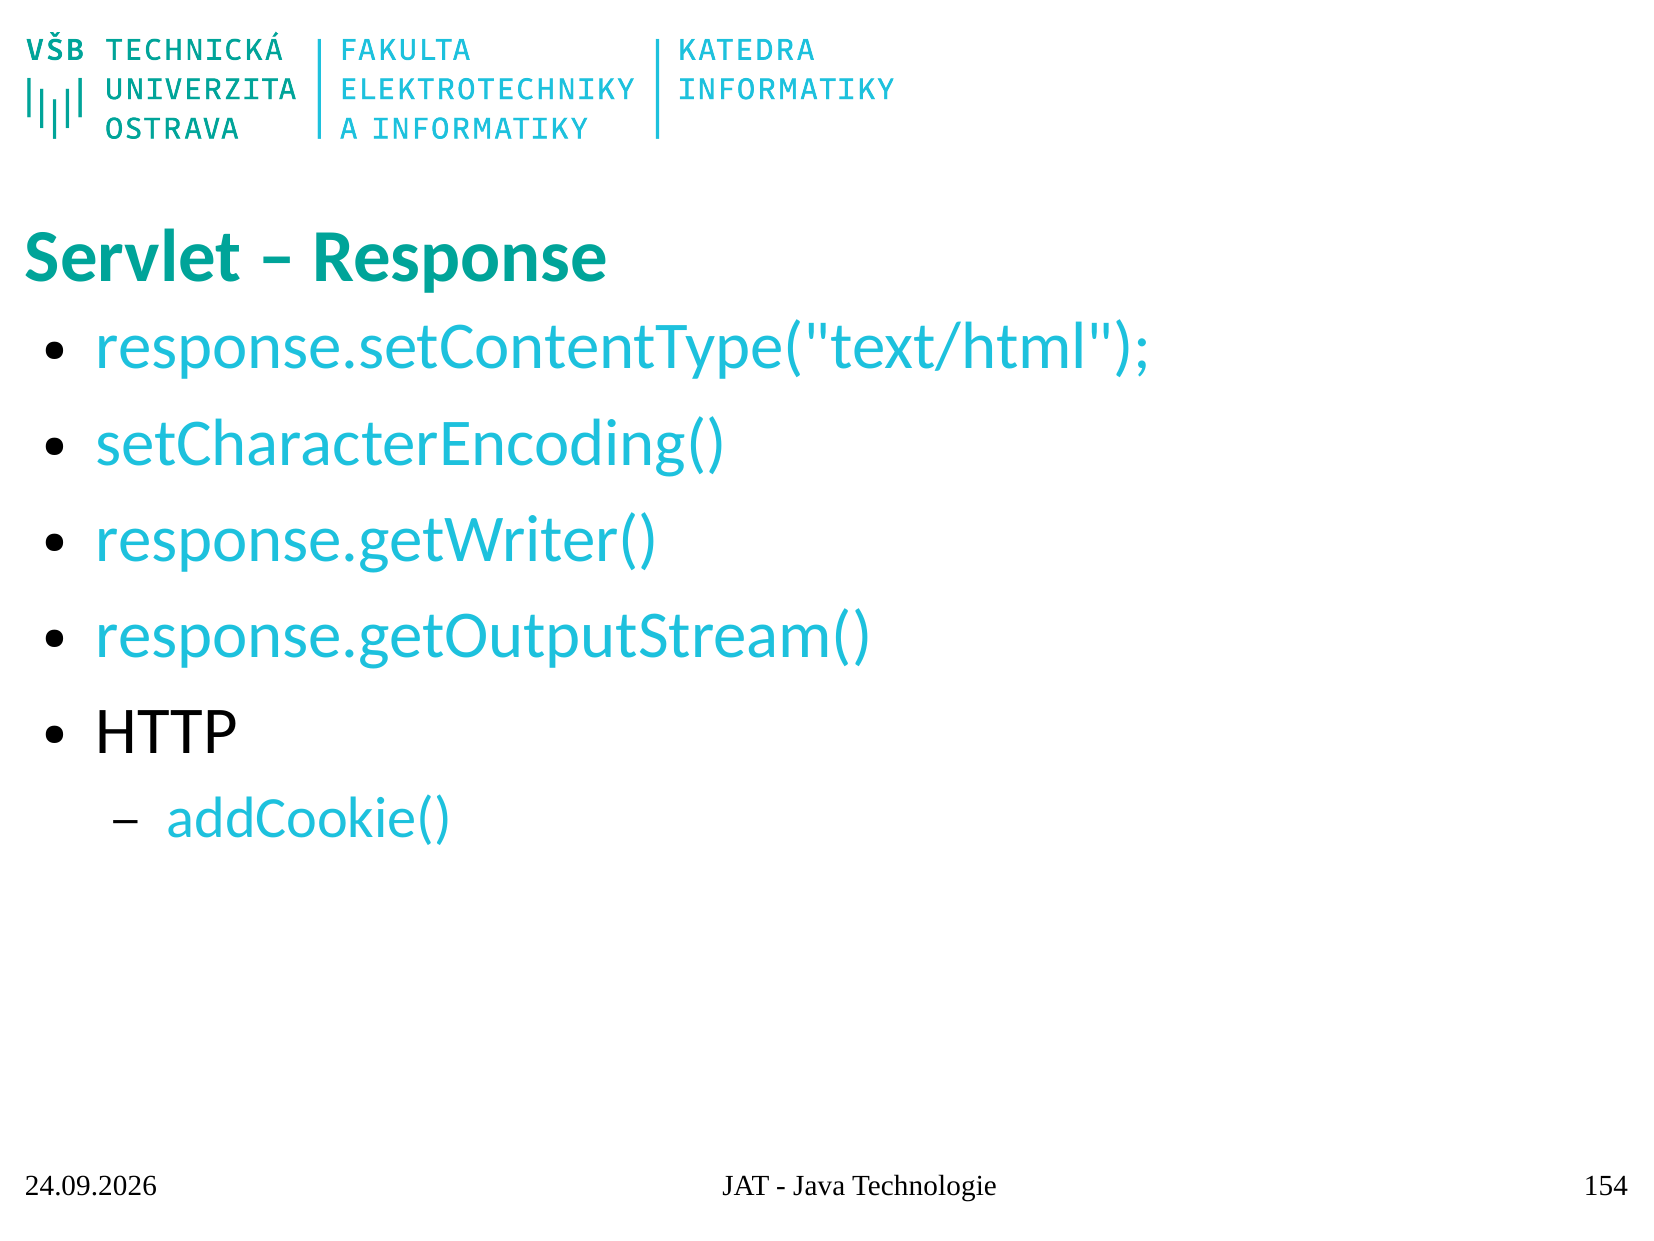

Servlet – Response
# response.setContentType("text/html");
setCharacterEncoding()
response.getWriter()
response.getOutputStream()
HTTP
addCookie()
JAT - Java Technologie
154